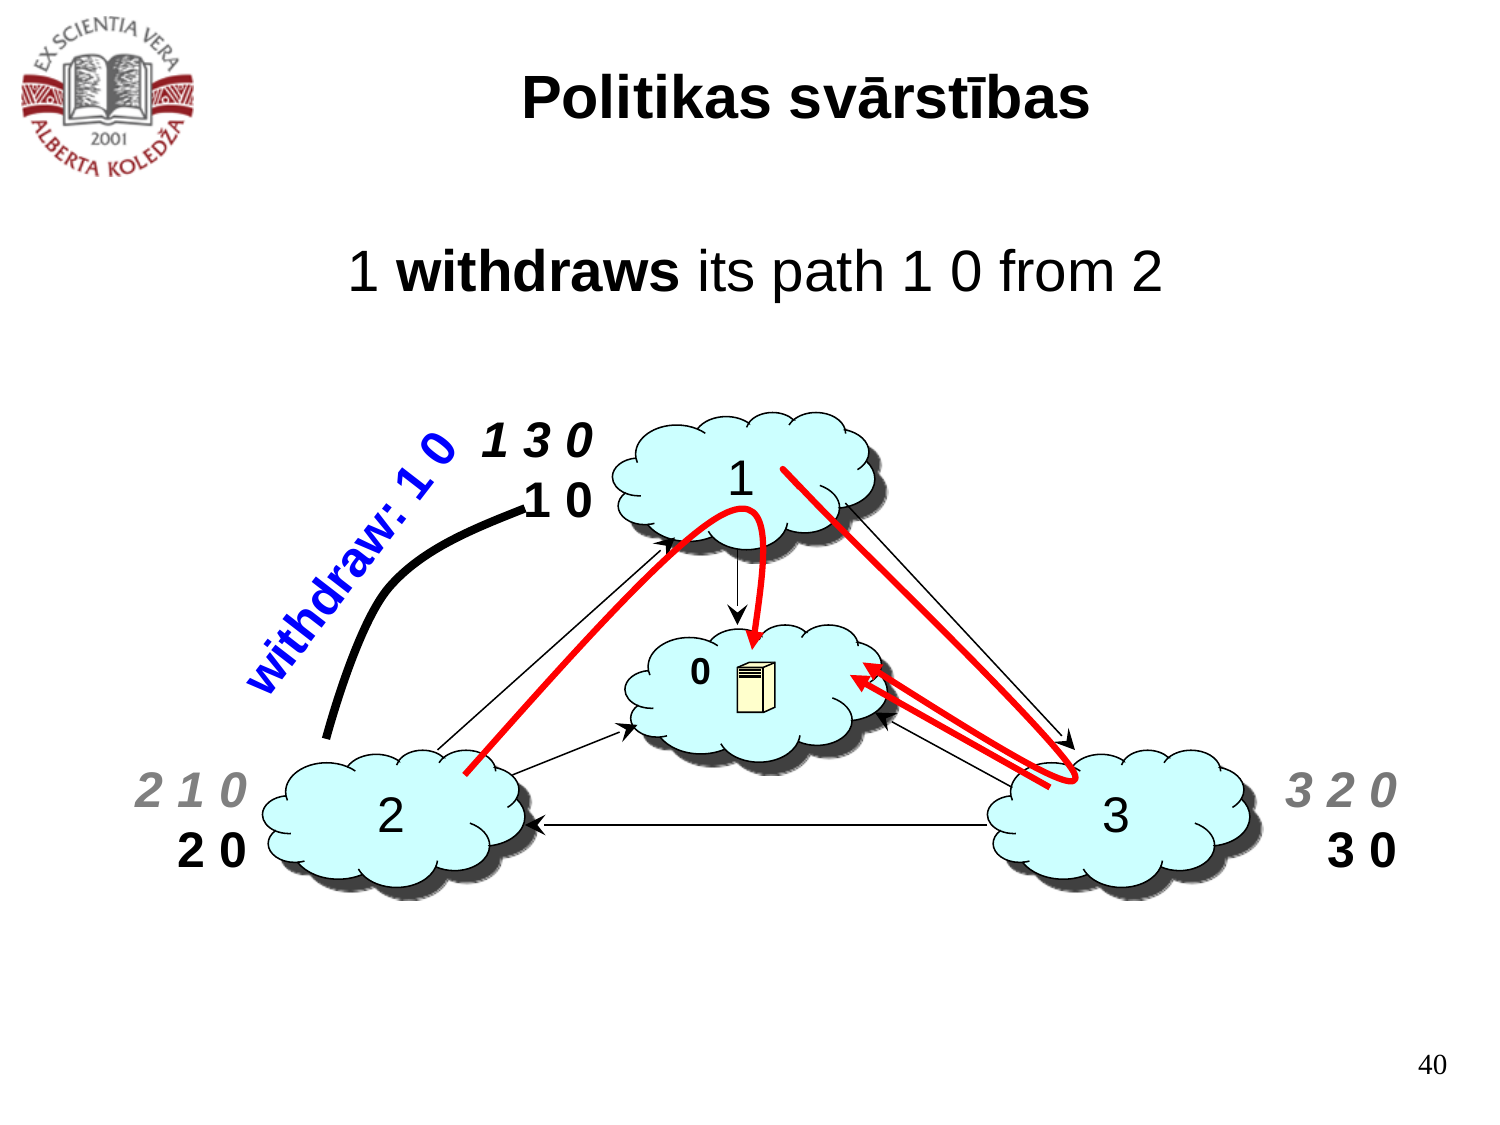

# Politikas svārstības
1 withdraws its path 1 0 from 2
1 3 0
 1 0
1
2
3
withdraw: 1 0
0
2 1 0
 2 0
3 2 0
 3 0